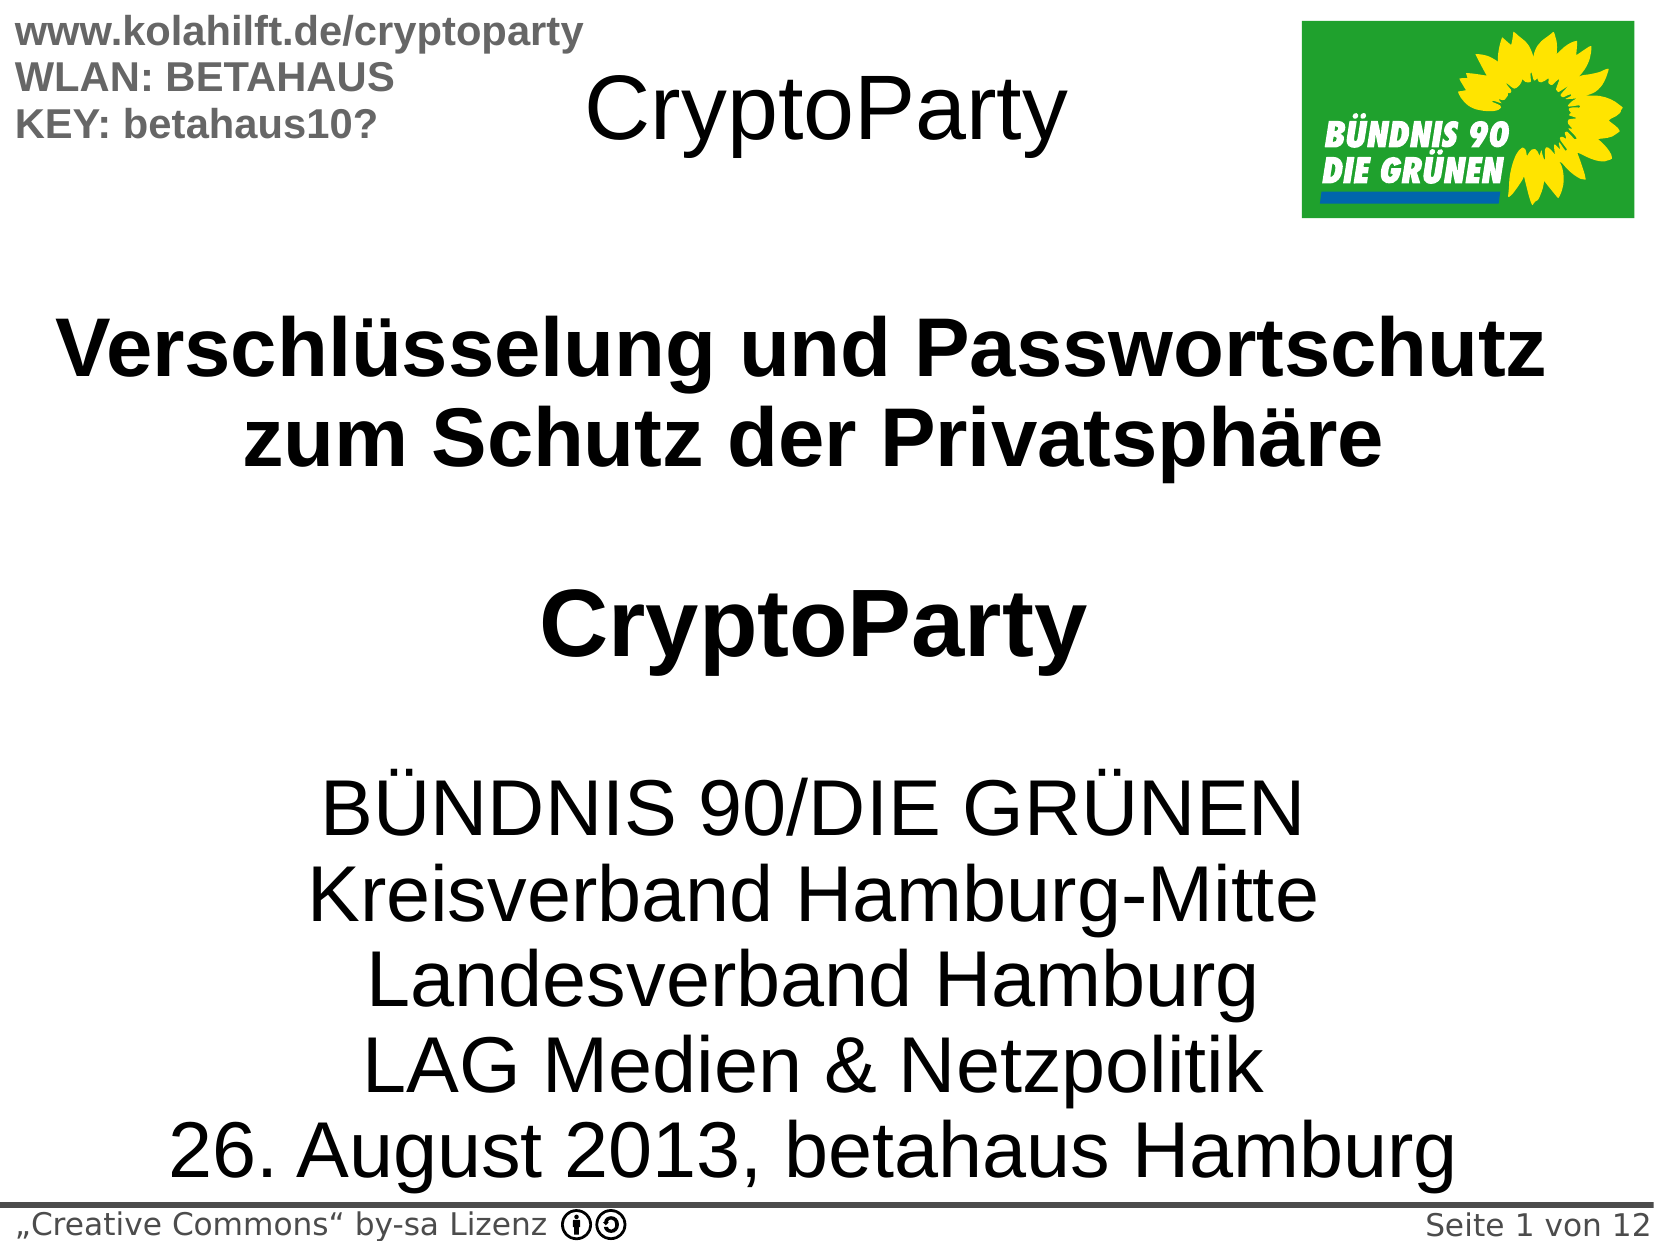

# Verschlüsselung und Passwortschutz zum Schutz der Privatsphäre CryptoParty BÜNDNIS 90/DIE GRÜNEN Kreisverband Hamburg-Mitte Landesverband Hamburg LAG Medien & Netzpolitik 26. August 2013, betahaus Hamburg